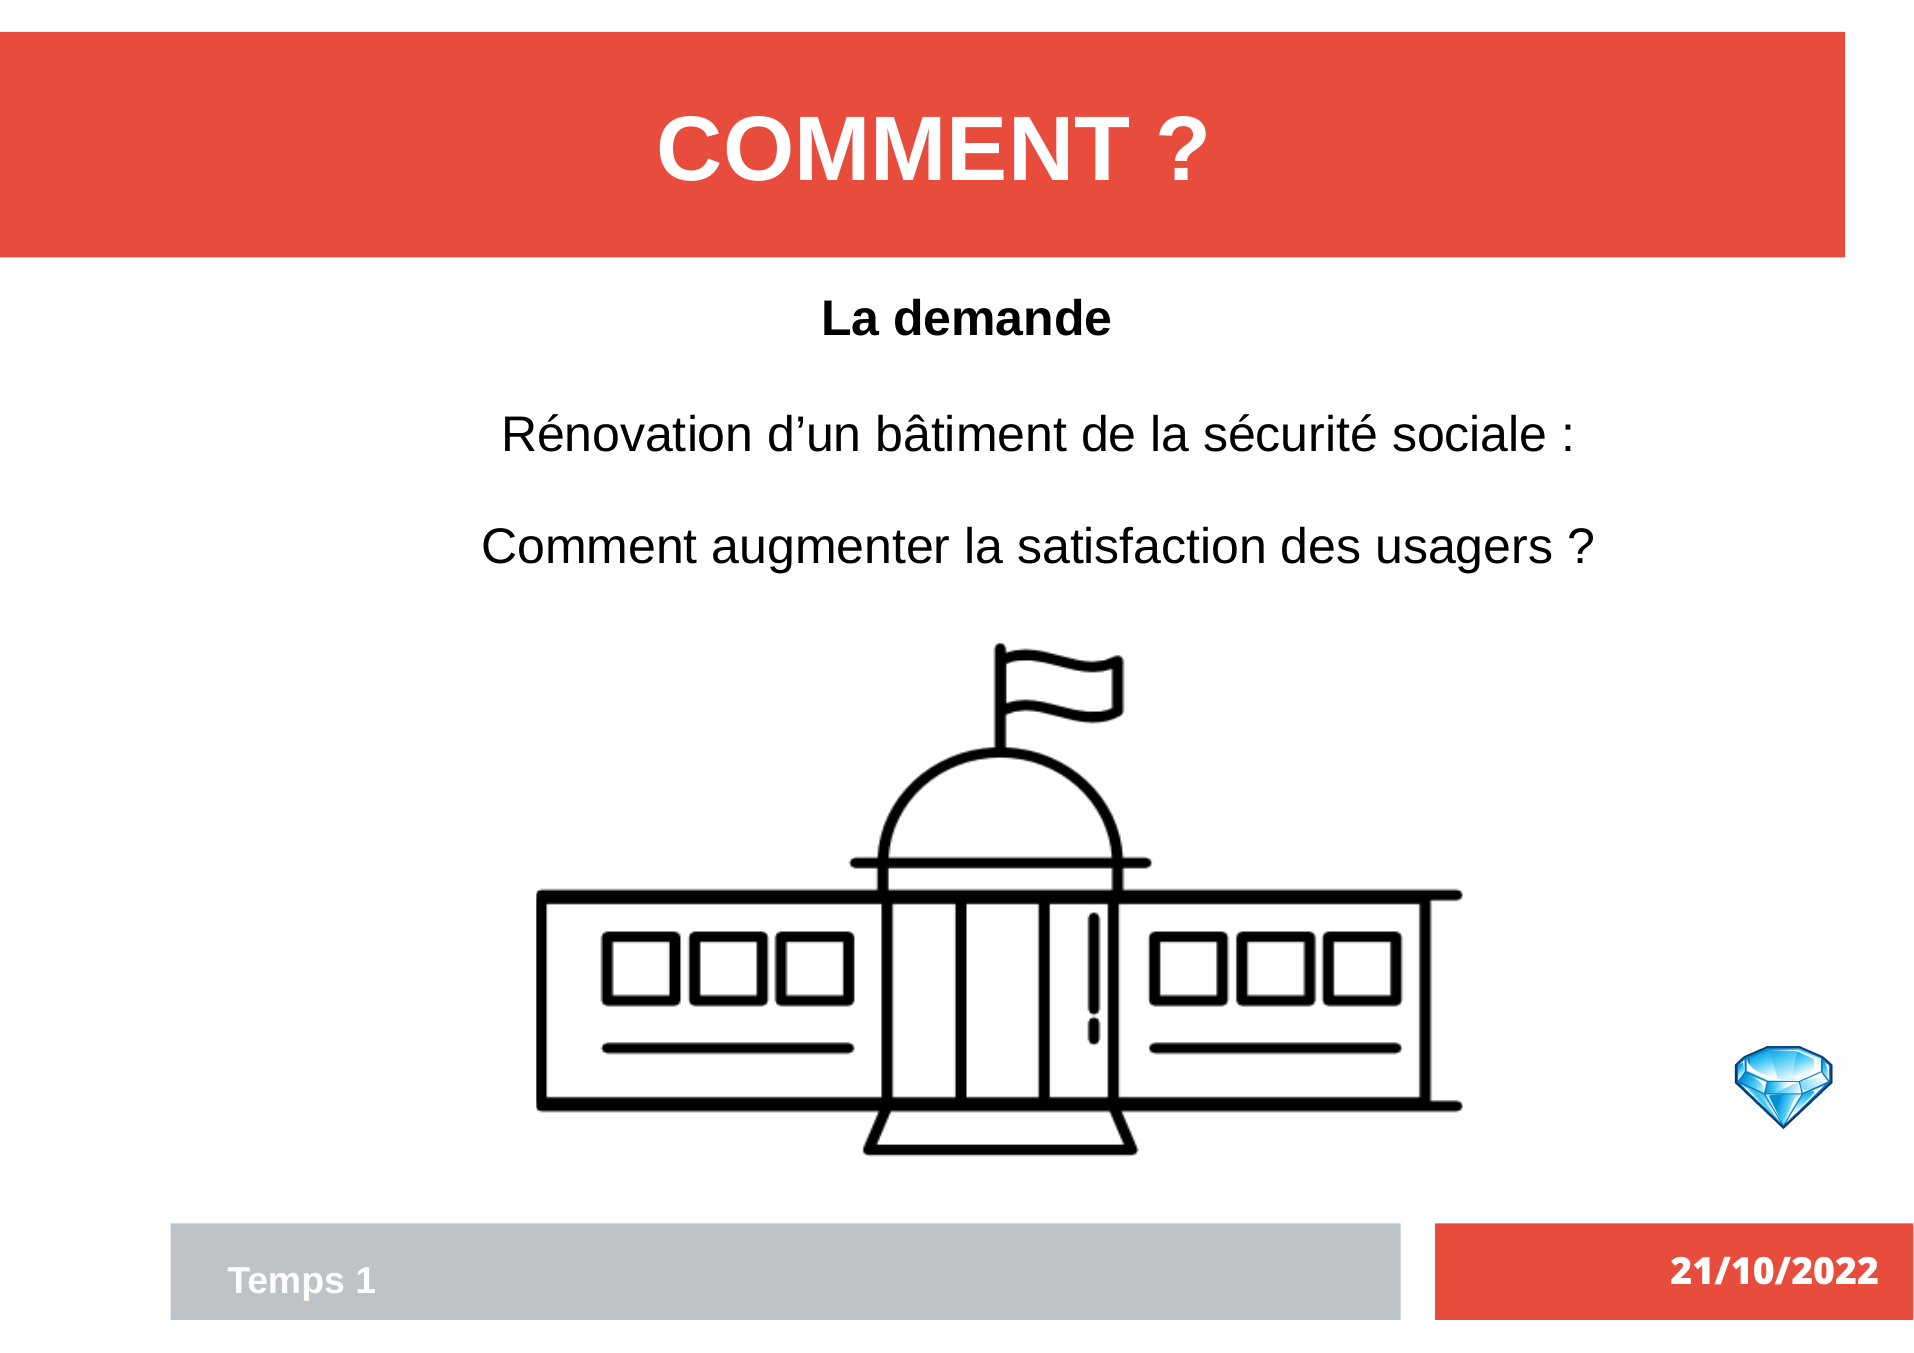

COMMENT ?
La demande
Rénovation d’un bâtiment de la sécurité sociale :
Comment augmenter la satisfaction des usagers ?
21/10/2022
Temps 1